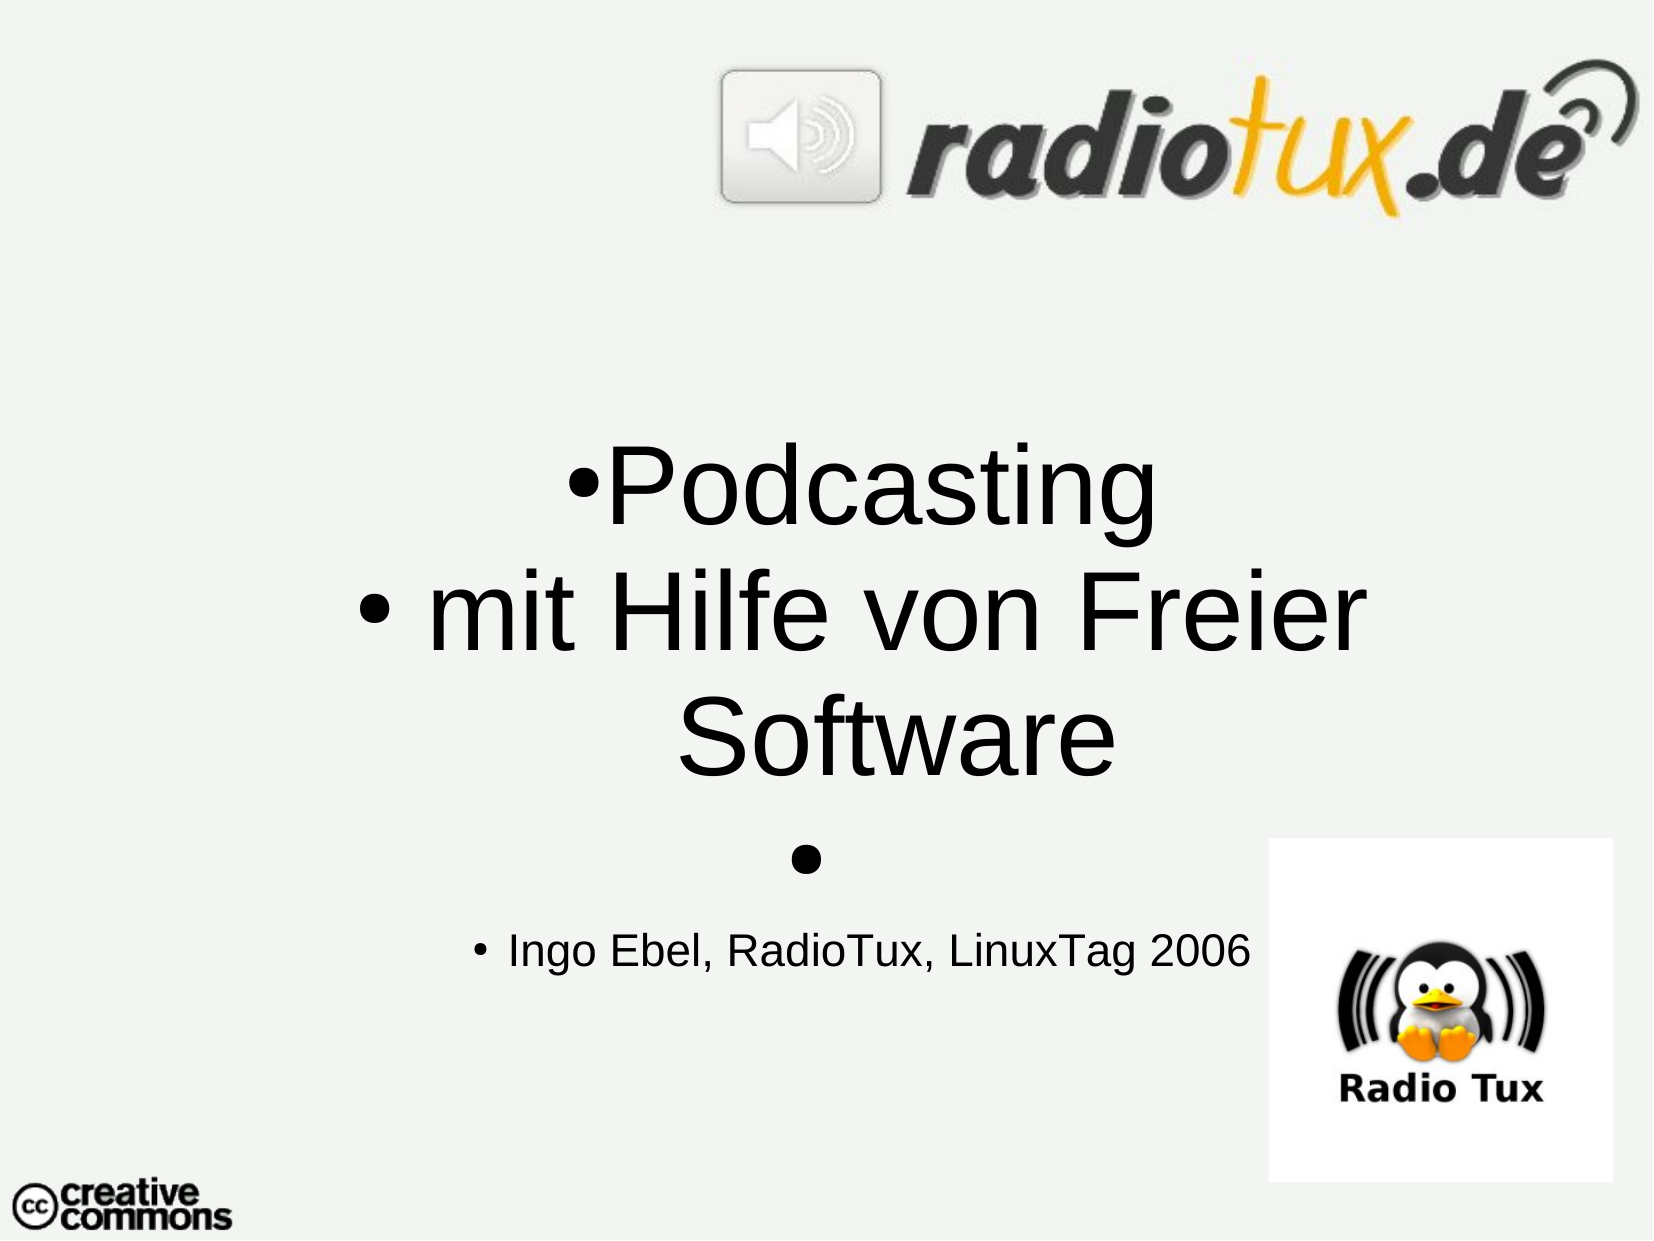

# Podcasting
 mit Hilfe von Freier Software
Ingo Ebel, RadioTux, LinuxTag 2006